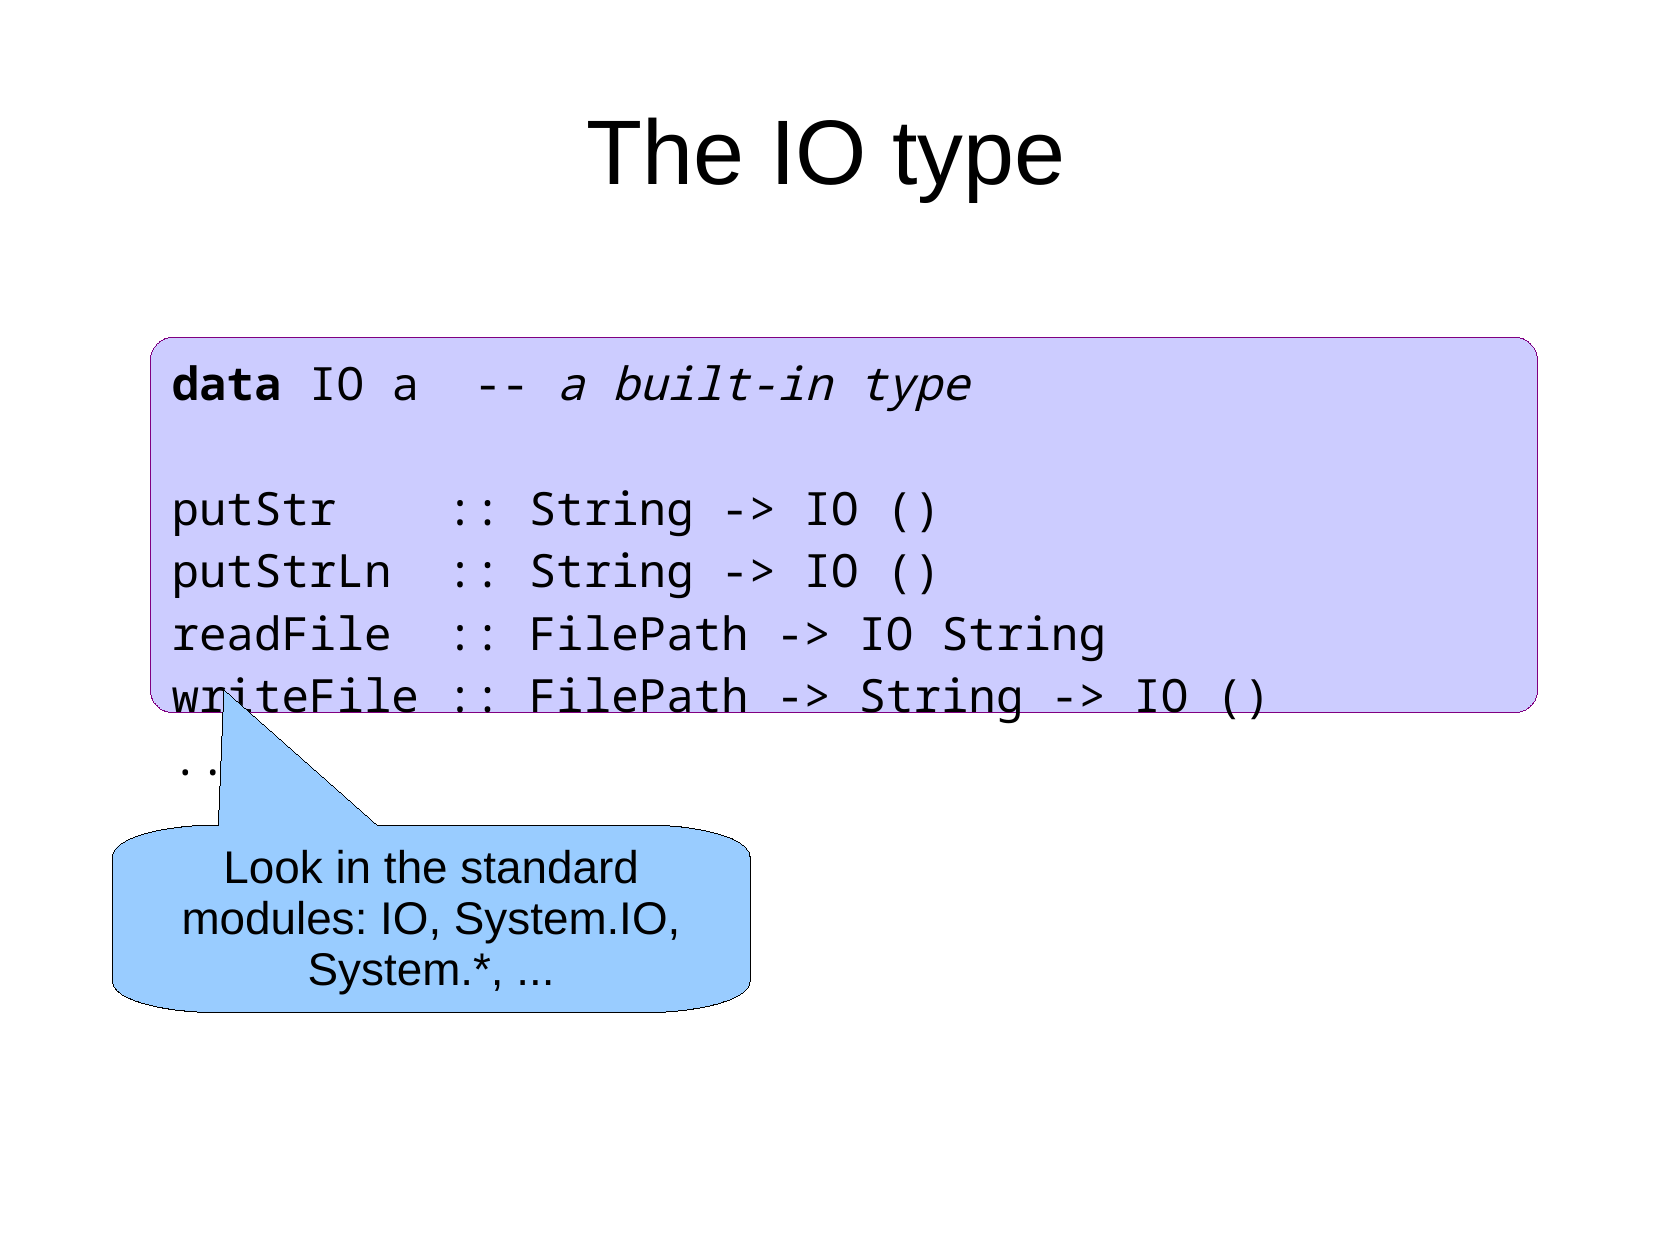

# The IO type
data IO a -- a built-in type
putStr :: String -> IO ()
putStrLn :: String -> IO ()
readFile :: FilePath -> IO String
writeFile :: FilePath -> String -> IO ()
...
Look in the standard modules: IO, System.IO, System.*, ...